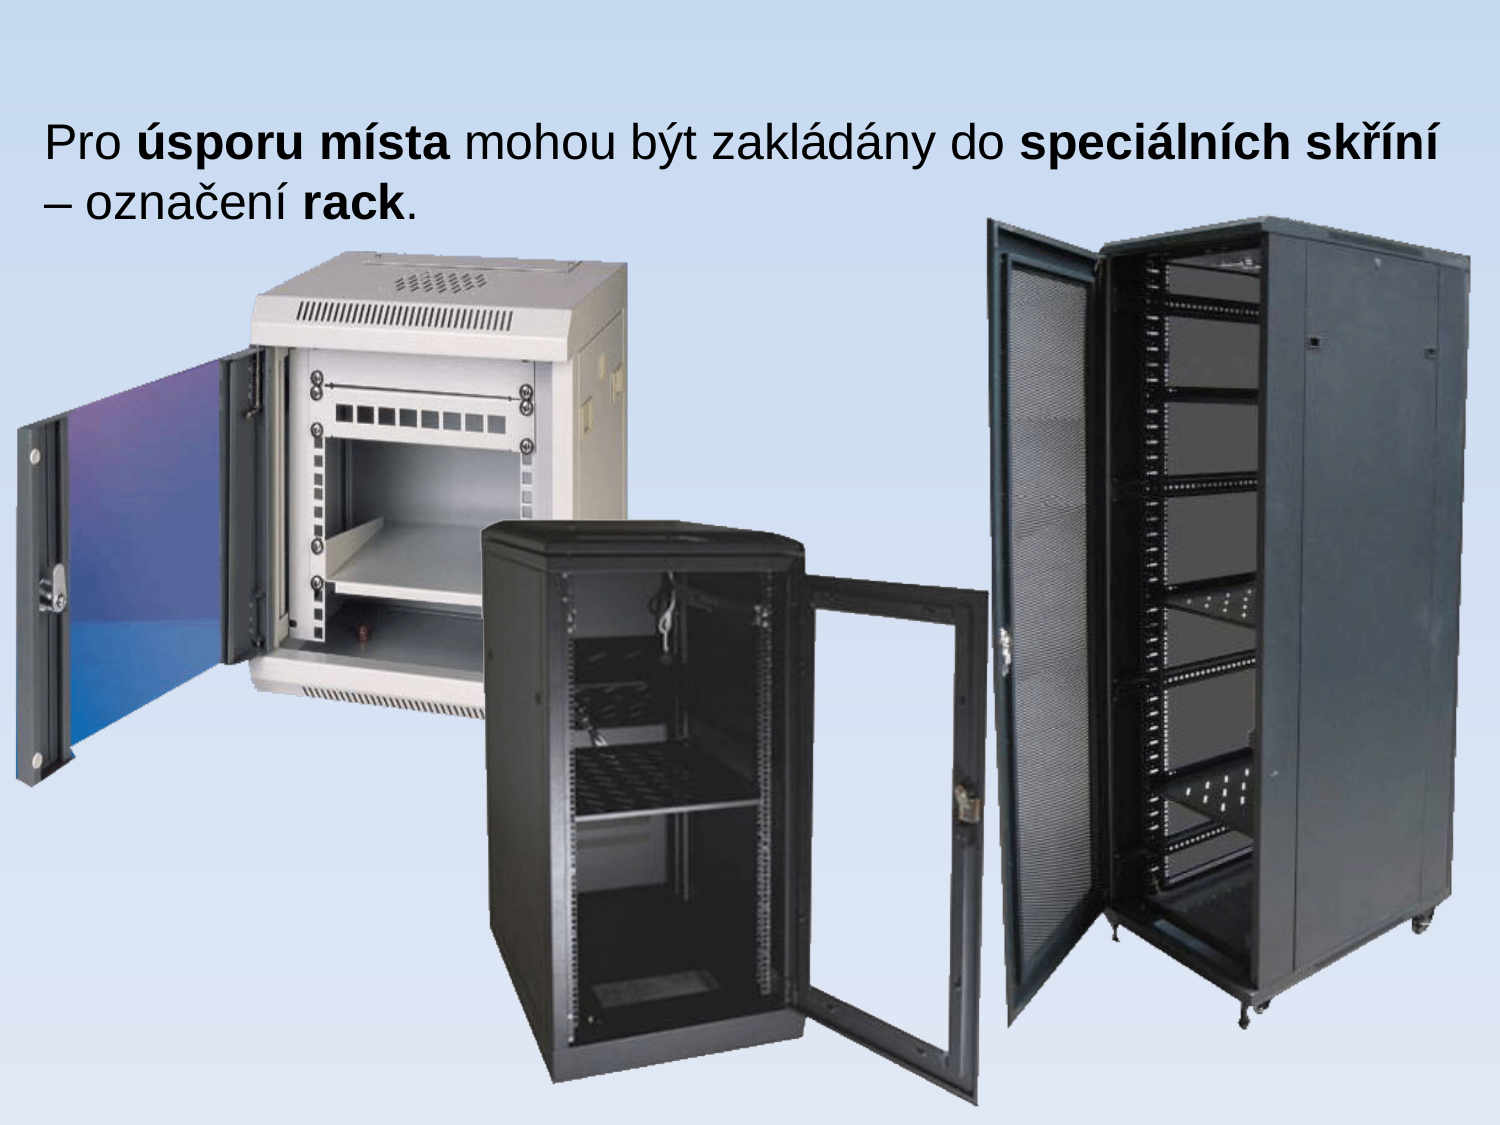

# Pro úsporu místa mohou být zakládány do speciálních skříní ‒ označení rack.